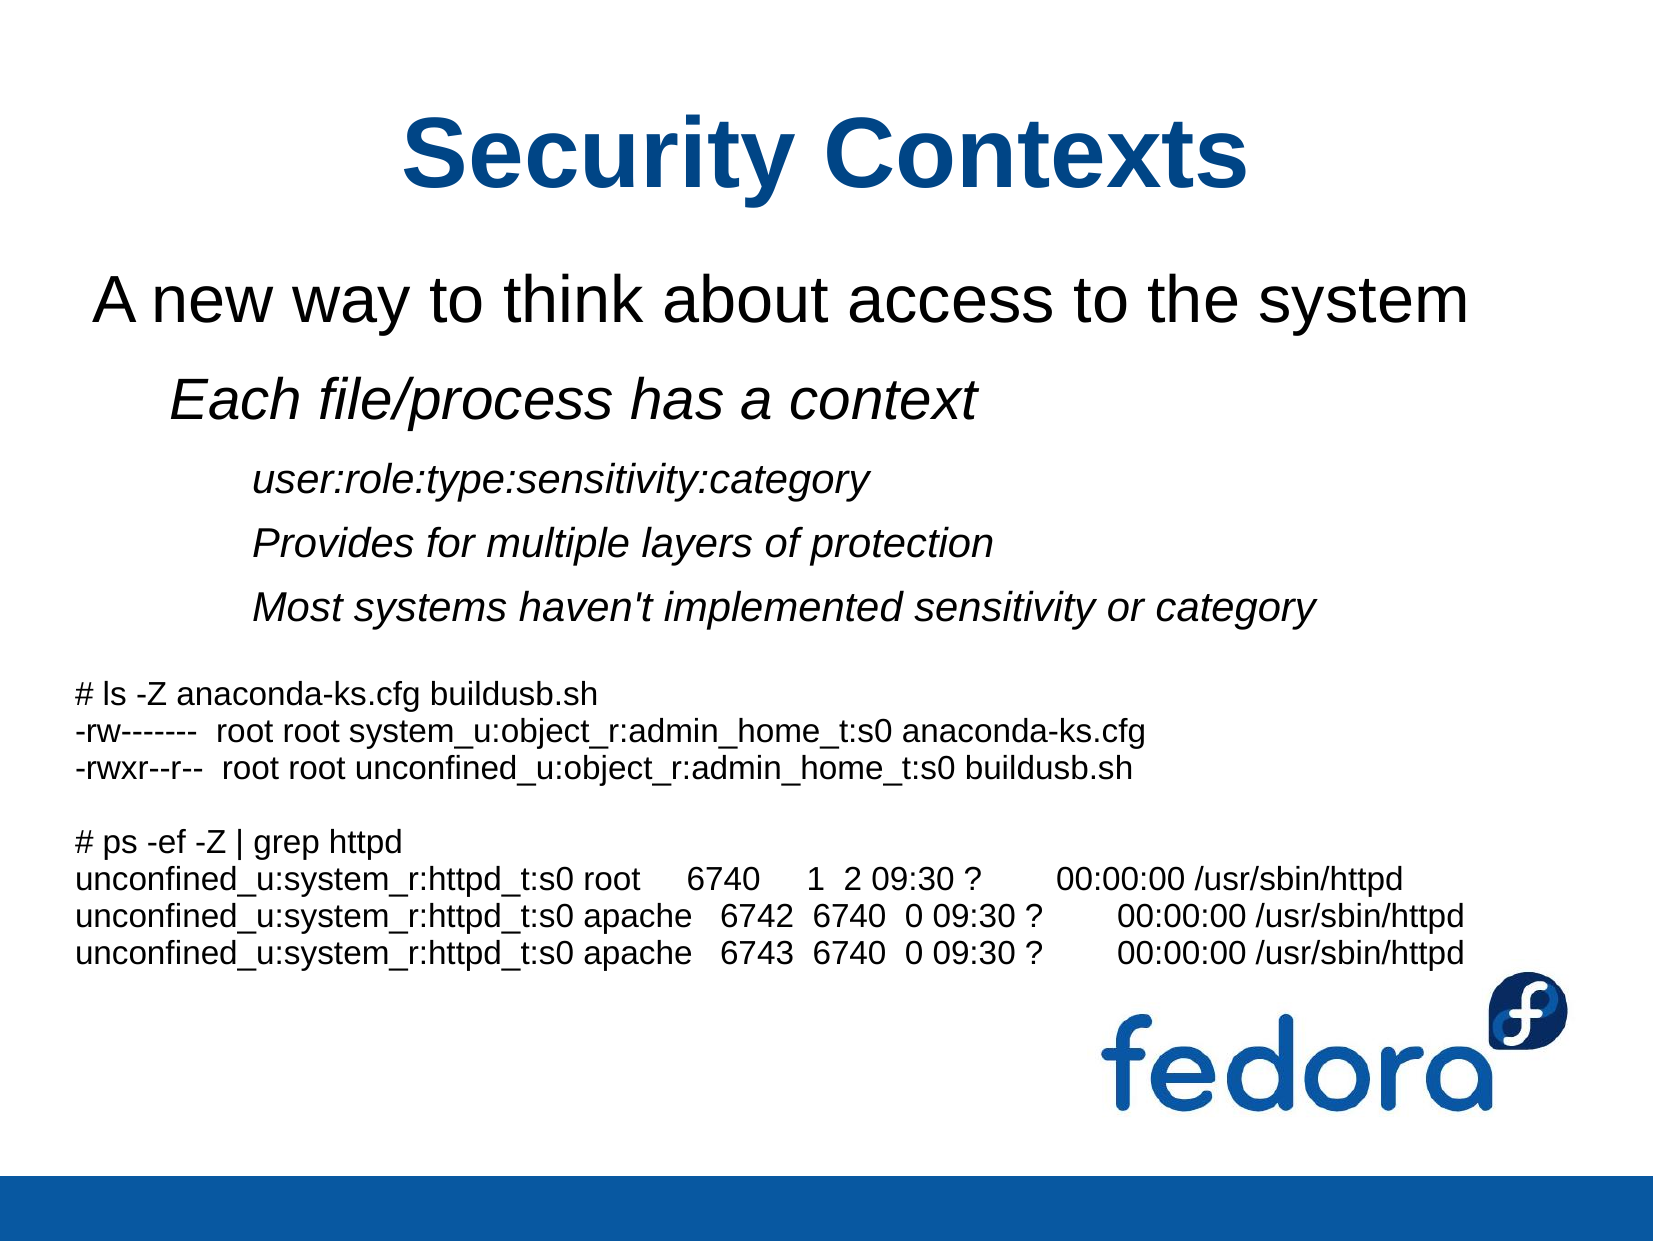

# Security Contexts
A new way to think about access to the system
Each file/process has a context
user:role:type:sensitivity:category
Provides for multiple layers of protection
Most systems haven't implemented sensitivity or category
# ls -Z anaconda-ks.cfg buildusb.sh
-rw------- root root system_u:object_r:admin_home_t:s0 anaconda-ks.cfg
-rwxr--r-- root root unconfined_u:object_r:admin_home_t:s0 buildusb.sh
# ps -ef -Z | grep httpd
unconfined_u:system_r:httpd_t:s0 root 6740 1 2 09:30 ? 00:00:00 /usr/sbin/httpd
unconfined_u:system_r:httpd_t:s0 apache 6742 6740 0 09:30 ? 00:00:00 /usr/sbin/httpd
unconfined_u:system_r:httpd_t:s0 apache 6743 6740 0 09:30 ? 00:00:00 /usr/sbin/httpd